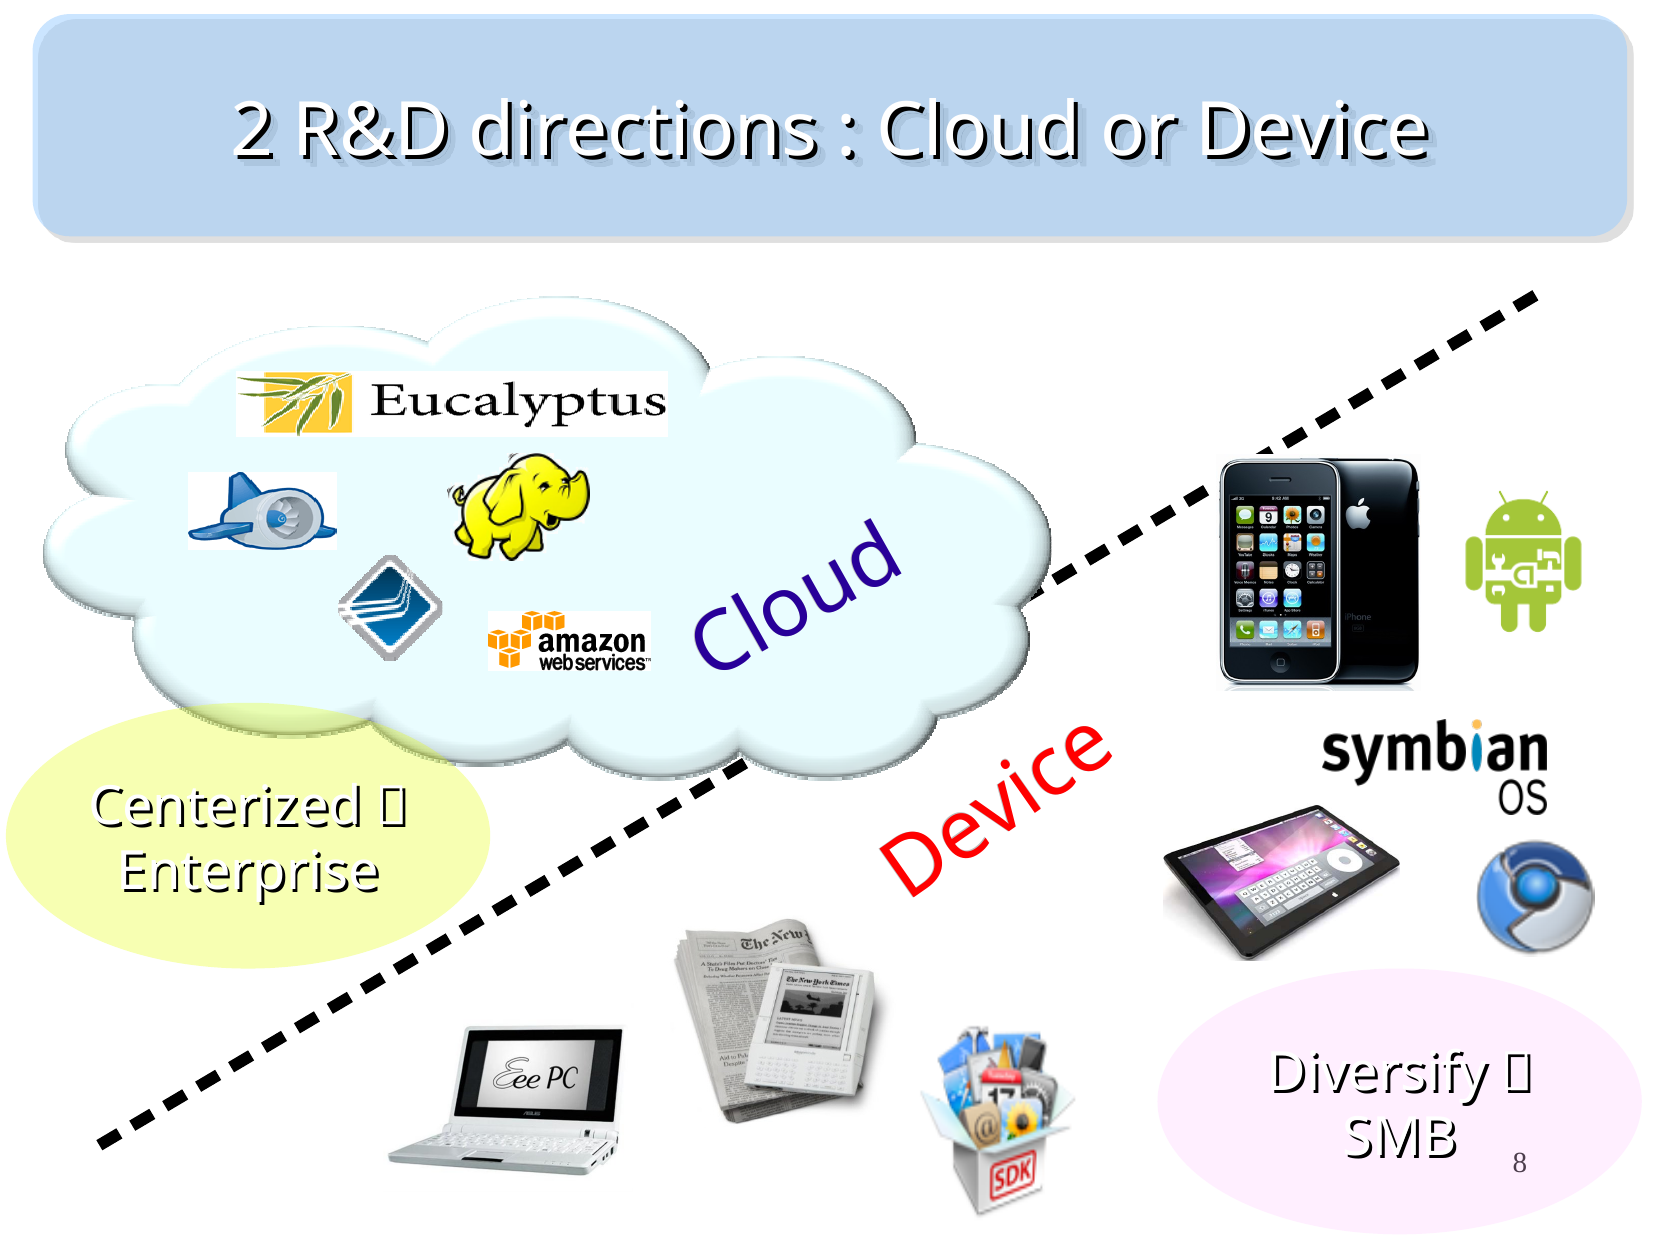

2 R&D directions : Cloud or Device
Cloud
Centerized，
Enterprise
Device
Diversify，
SMB
8